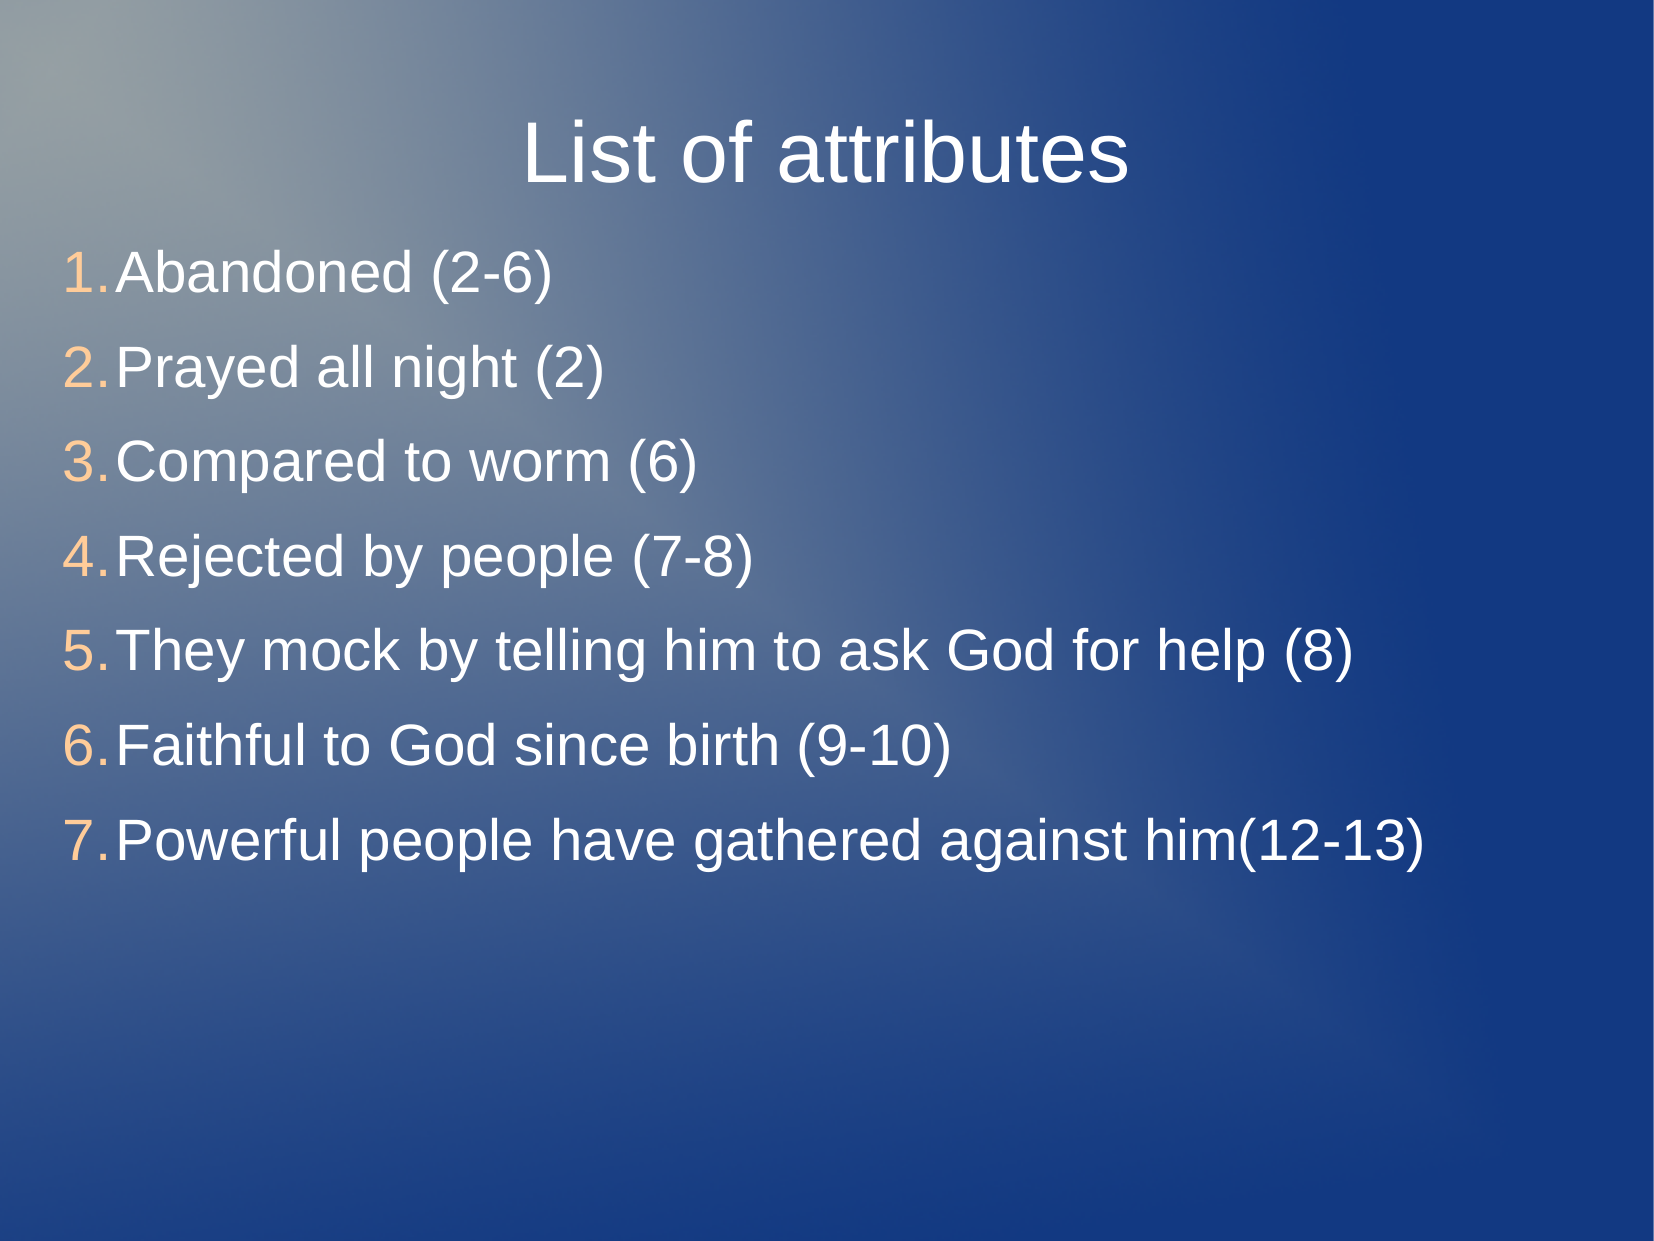

# List of attributes
Abandoned (2-6)
Prayed all night (2)
Compared to worm (6)
Rejected by people (7-8)
They mock by telling him to ask God for help (8)
Faithful to God since birth (9-10)
Powerful people have gathered against him(12-13)